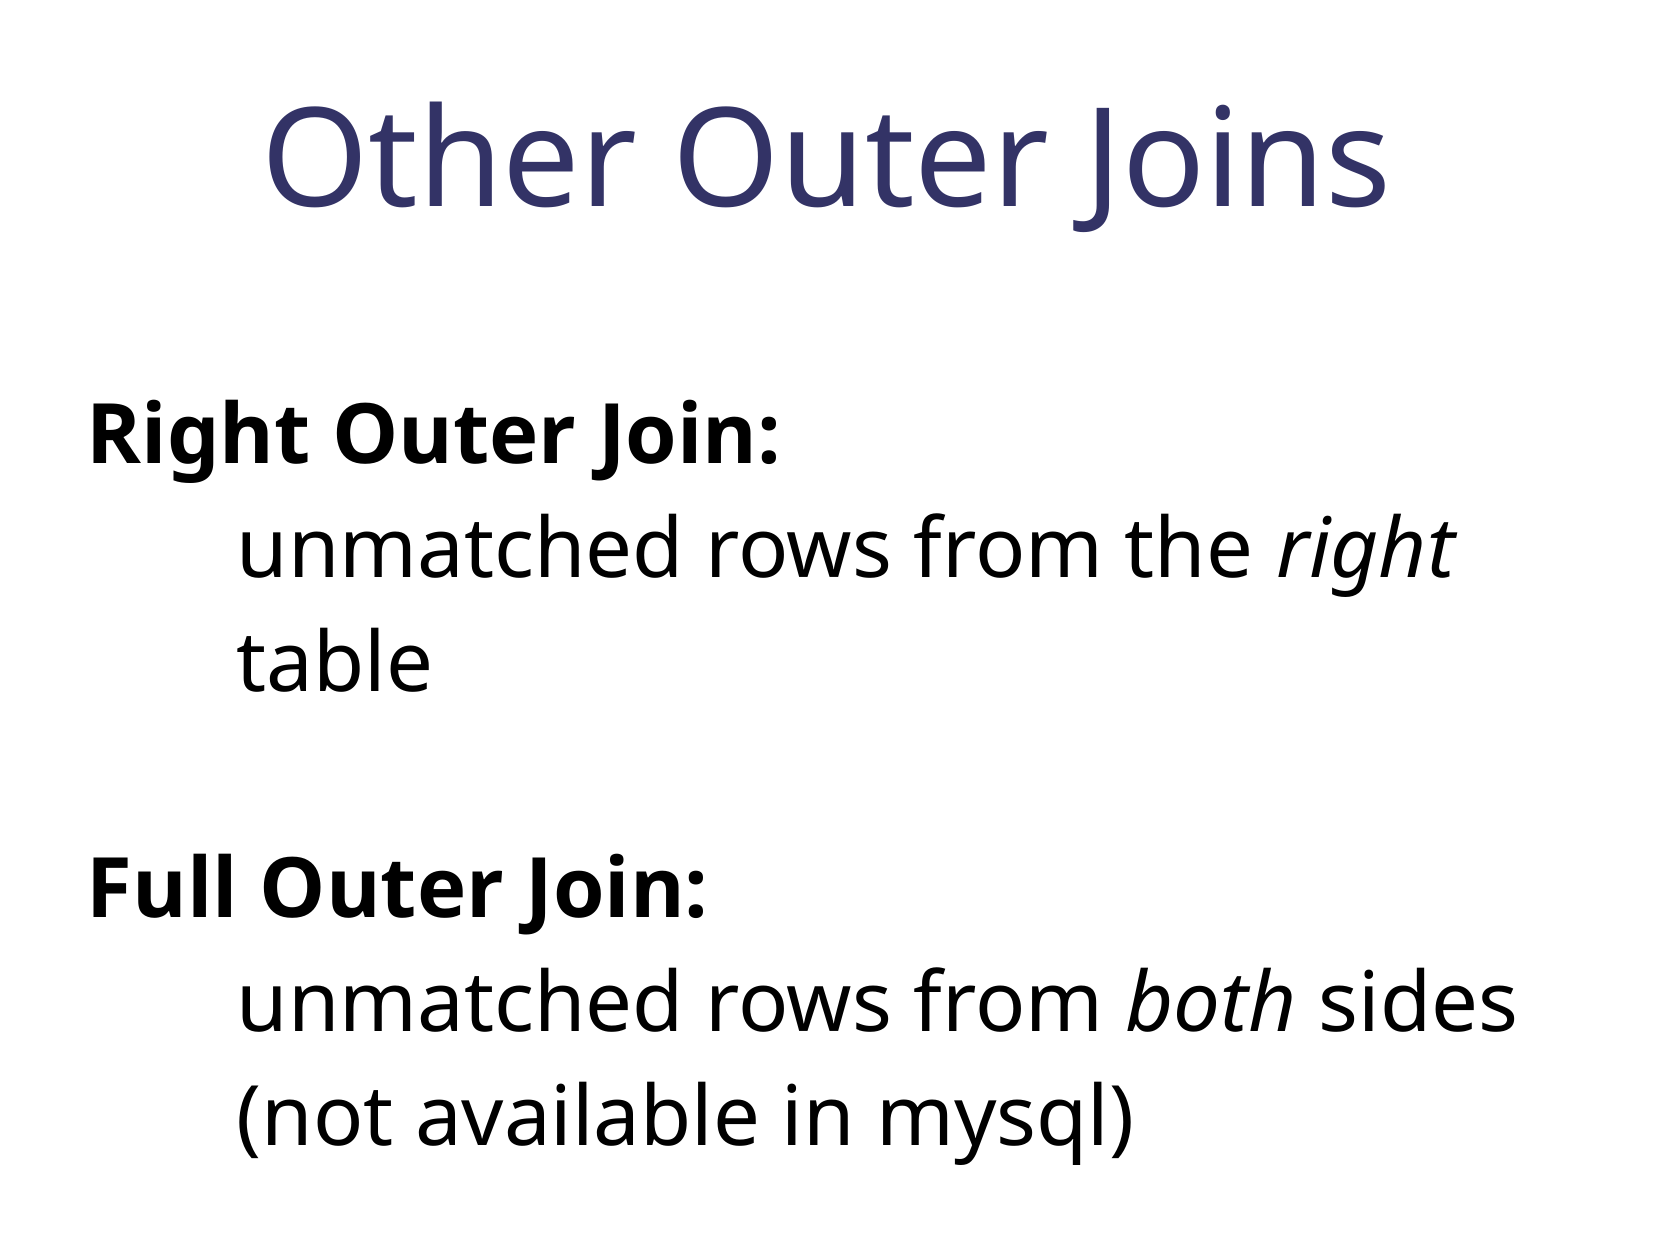

# Other Outer Joins
Right Outer Join:
		unmatched rows from the right
		table
Full Outer Join:
		unmatched rows from both sides
		(not available in mysql)